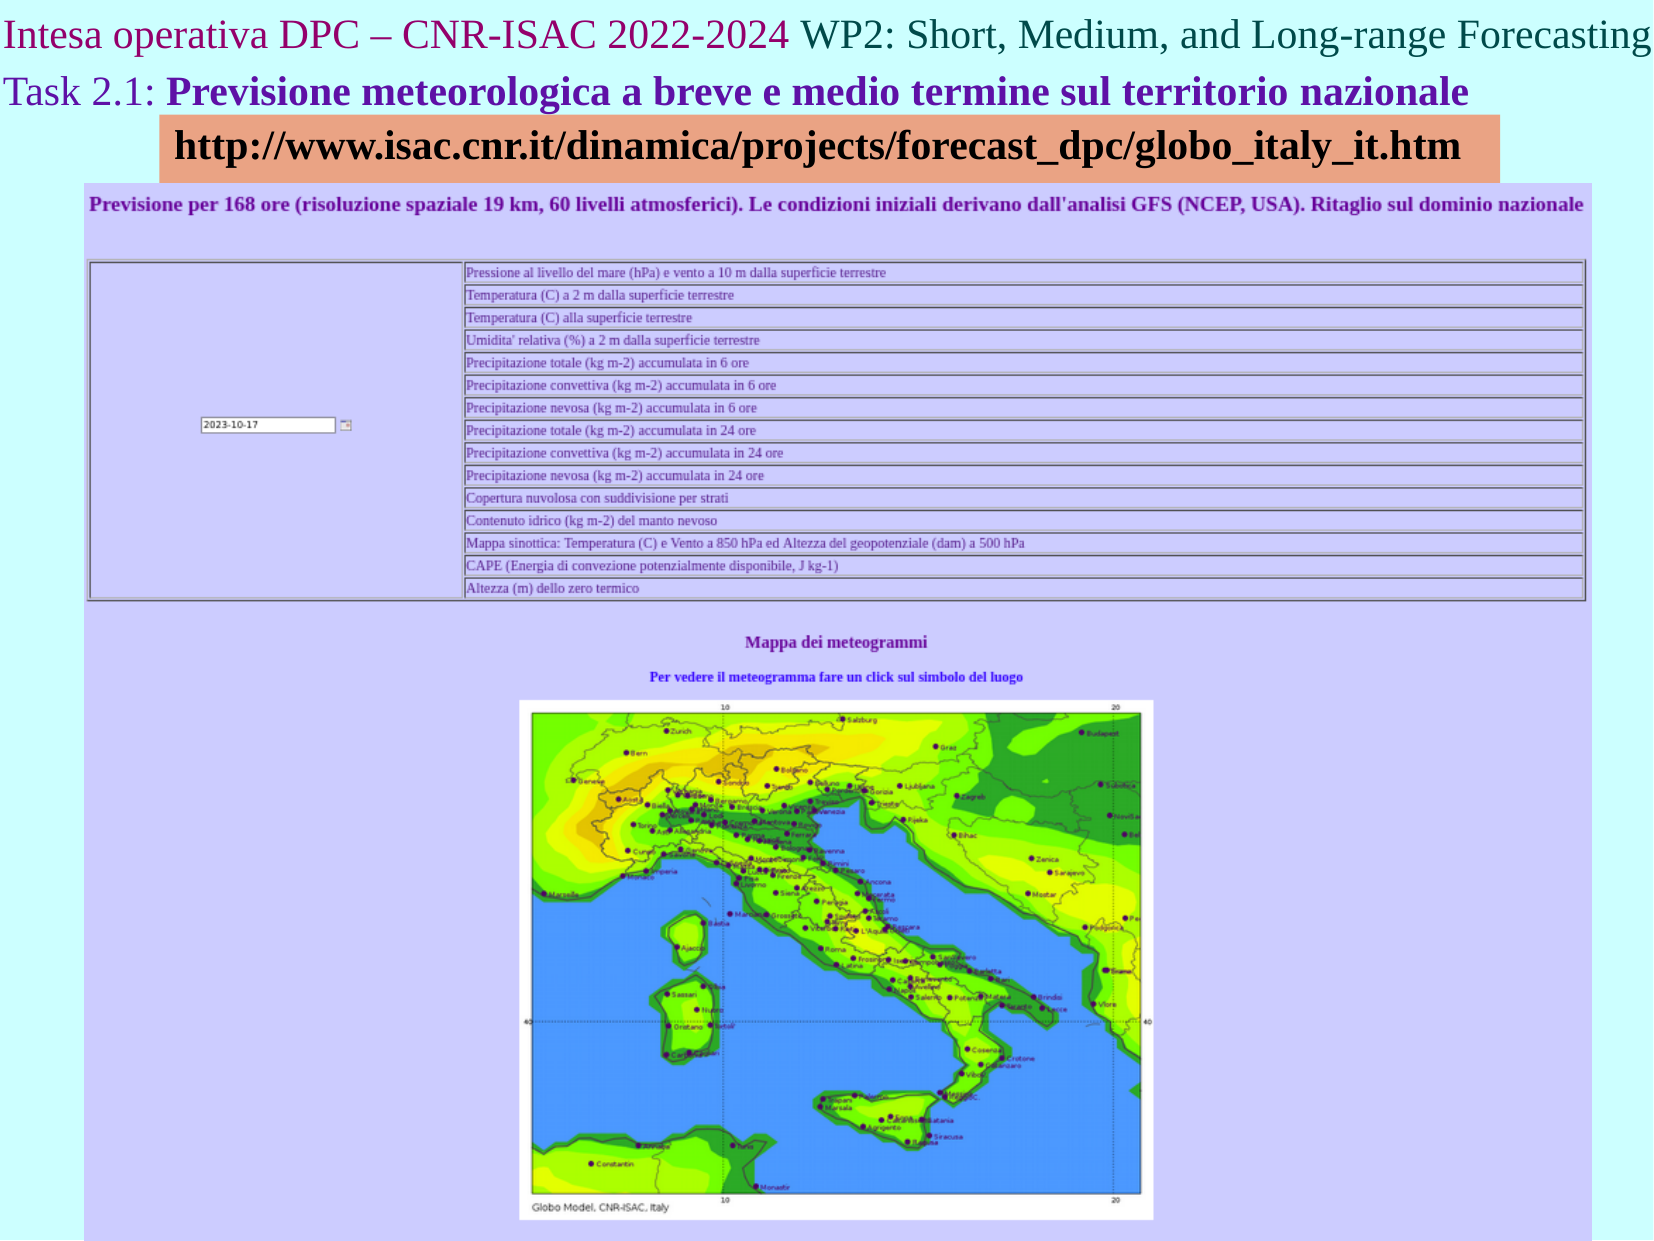

Intesa operativa DPC – CNR-ISAC 2022-2024 WP2: Short, Medium, and Long-range Forecasting
Task 2.1: Previsione meteorologica a breve e medio termine sul territorio nazionale
http://www.isac.cnr.it/dinamica/projects/forecast_dpc/globo_italy_it.htm